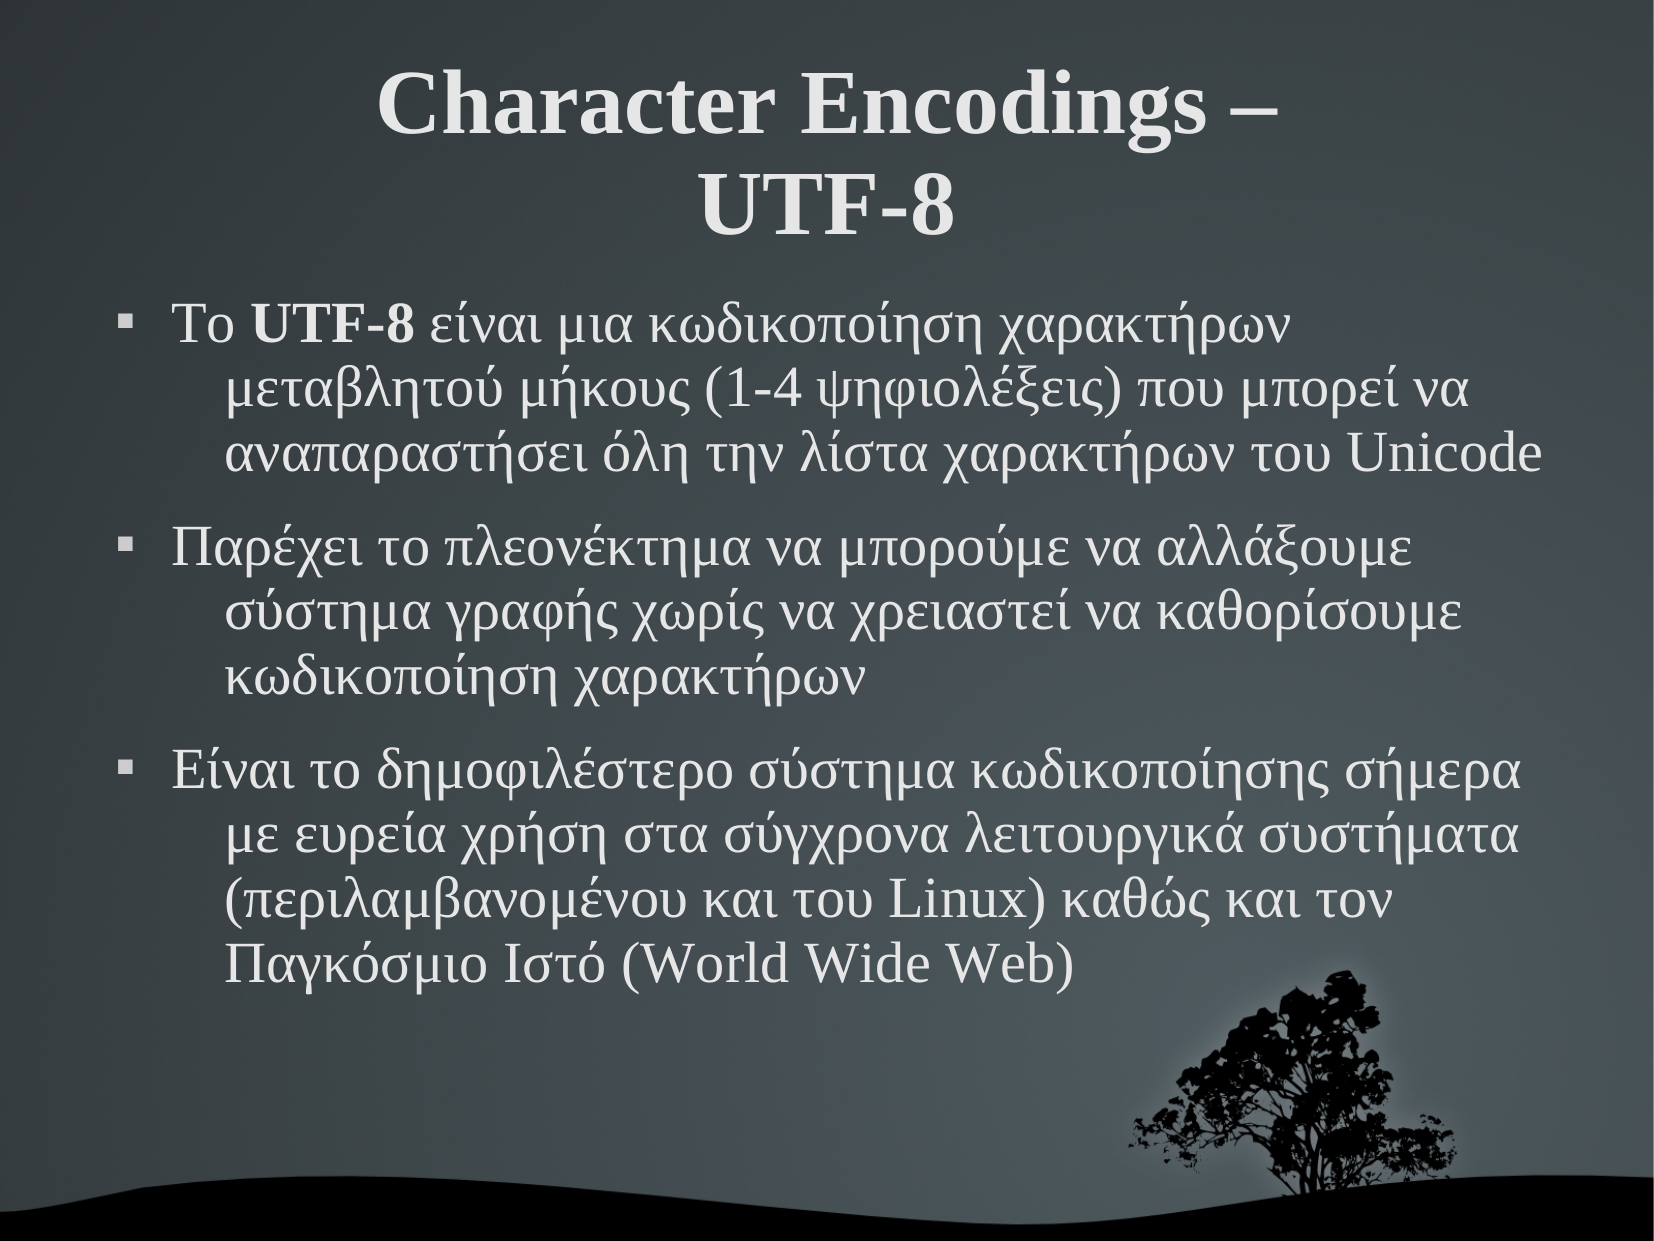

# Character Encodings – UTF-8
Το UTF-8 είναι μια κωδικοποίηση χαρακτήρων μεταβλητού μήκους (1-4 ψηφιολέξεις) που μπορεί να αναπαραστήσει όλη την λίστα χαρακτήρων του Unicode
Παρέχει το πλεονέκτημα να μπορούμε να αλλάξουμε σύστημα γραφής χωρίς να χρειαστεί να καθορίσουμε κωδικοποίηση χαρακτήρων
Είναι το δημοφιλέστερο σύστημα κωδικοποίησης σήμερα με ευρεία χρήση στα σύγχρονα λειτουργικά συστήματα (περιλαμβανομένου και του Linux) καθώς και τον Παγκόσμιο Ιστό (World Wide Web)